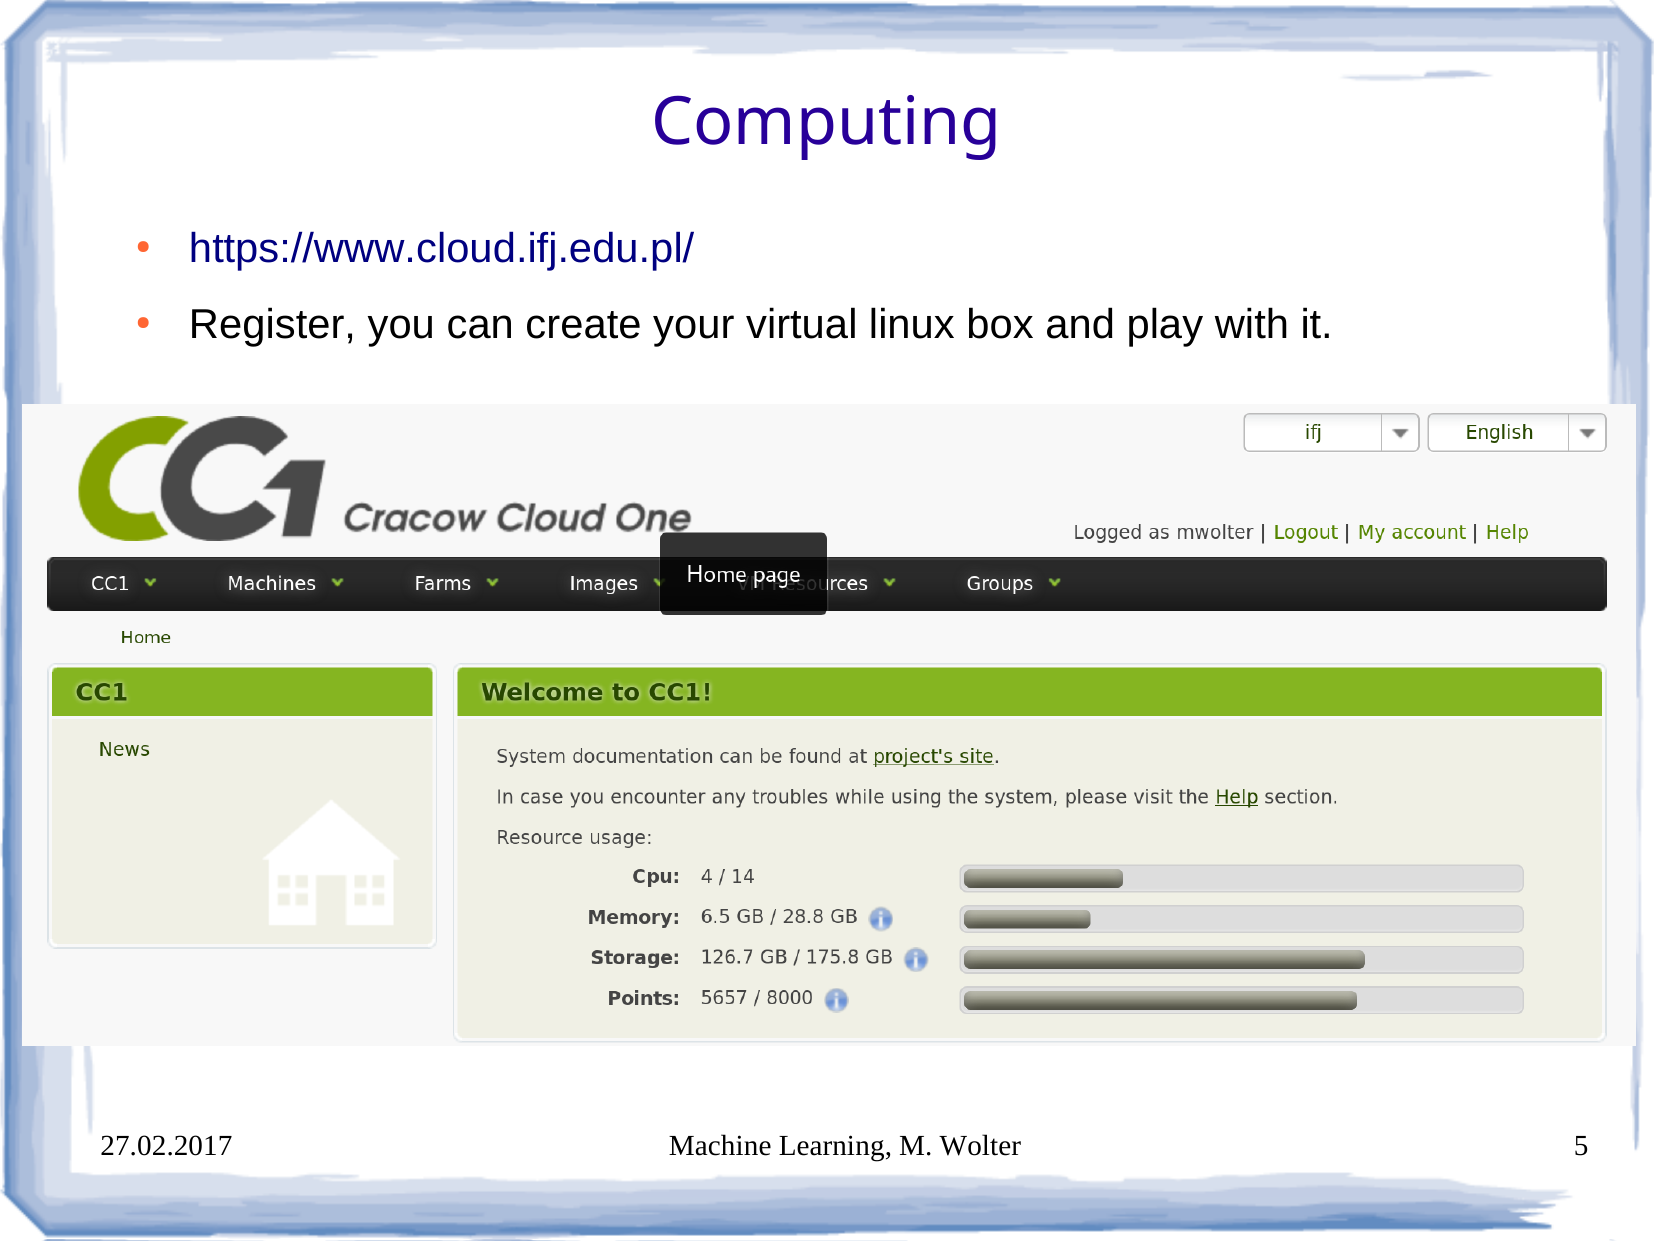

# Computing
https://www.cloud.ifj.edu.pl/
Register, you can create your virtual linux box and play with it.
27.02.2017
Machine Learning, M. Wolter
5